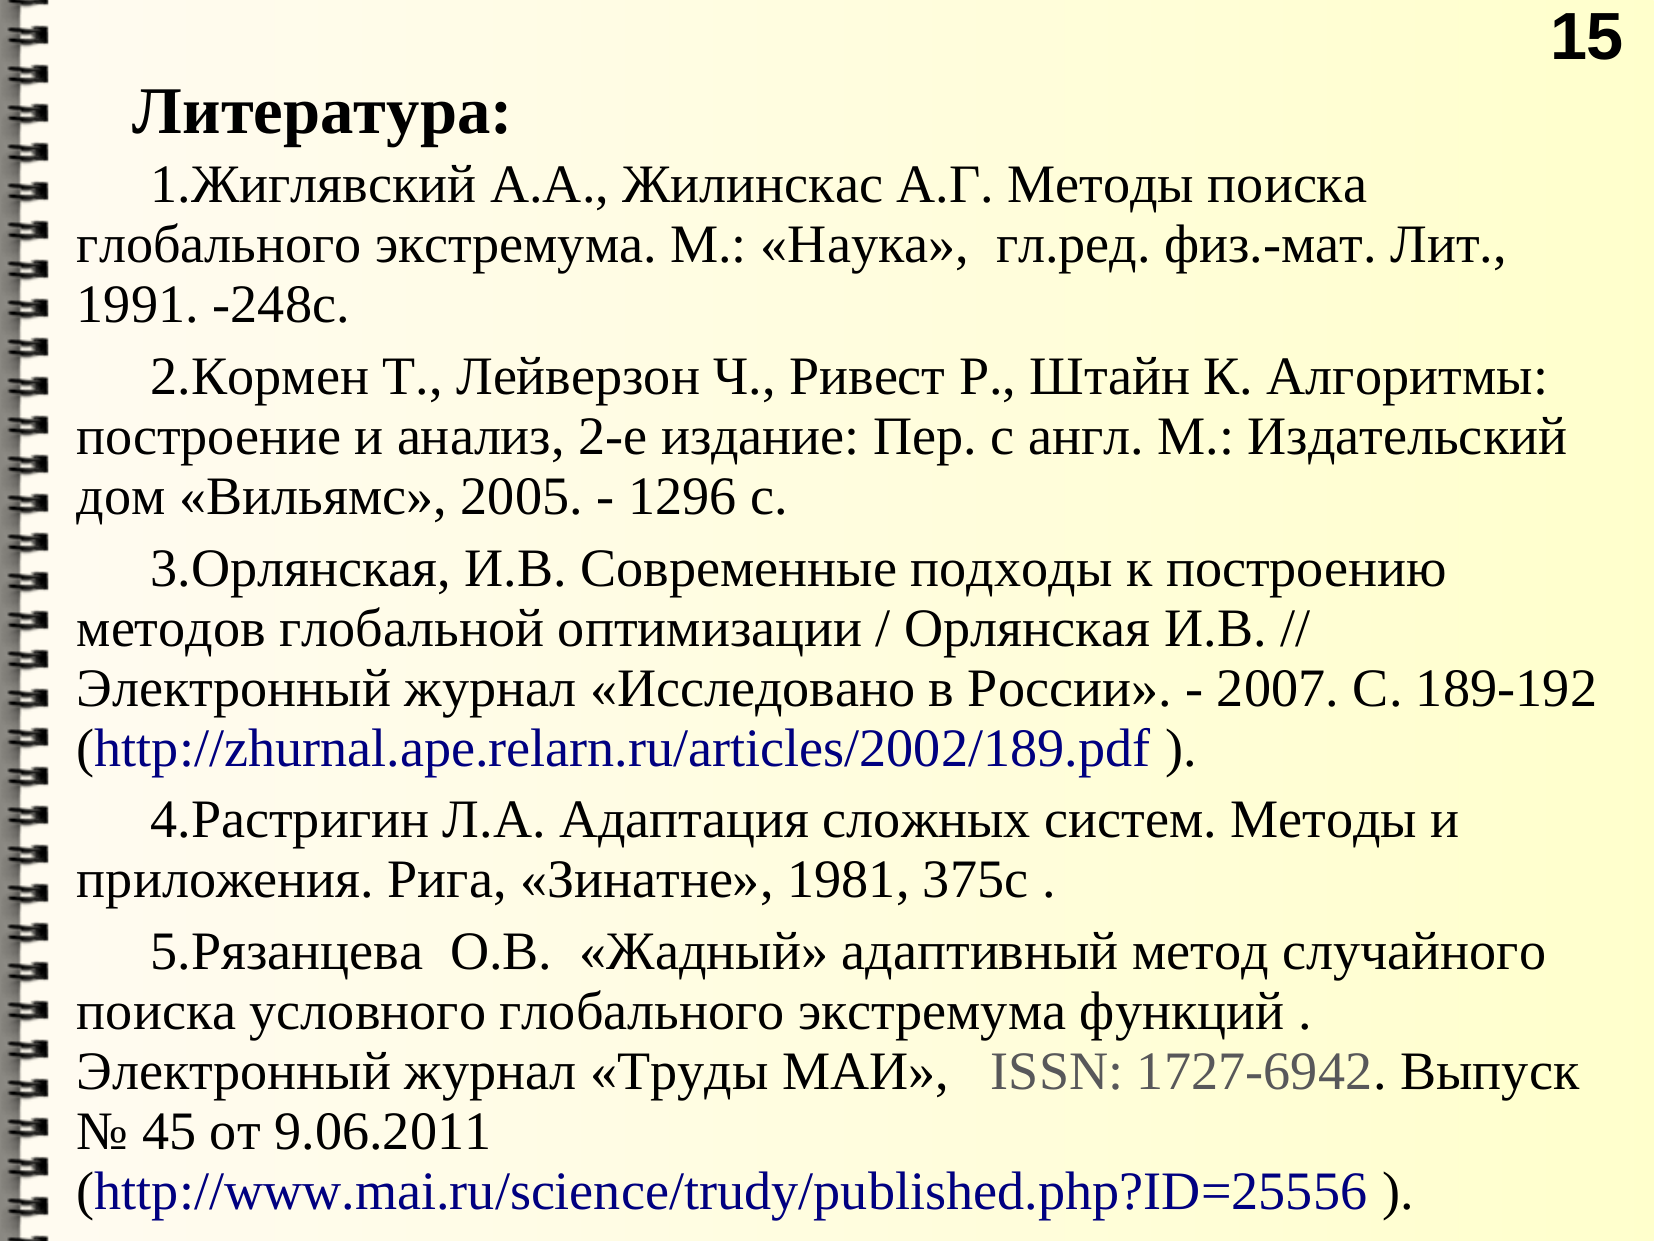

Литература:
Жиглявский А.А., Жилинскас А.Г. Методы поиска глобального экстремума. М.: «Наука», гл.ред. физ.-мат. Лит., 1991. -248с.
Кормен Т., Лейверзон Ч., Ривест Р., Штайн К. Алгоритмы: построение и анализ, 2-е издание: Пер. с англ. М.: Издательский дом «Вильямс», 2005. - 1296 с.
Орлянская, И.В. Современные подходы к построению методов глобальной оптимизации / Орлянская И.В. // Электронный журнал «Исследовано в России». - 2007. С. 189-192 (http://zhurnal.ape.relarn.ru/articles/2002/189.pdf ).
Растригин Л.А. Адаптация сложных систем. Методы и приложения. Рига, «Зинатне», 1981, 375с .
Рязанцева О.В. «Жадный» адаптивный метод случайного поиска условного глобального экстремума функций . Электронный журнал «Труды МАИ»,   ISSN: 1727-6942. Выпуск № 45 от 9.06.2011
(http://www.mai.ru/science/trudy/published.php?ID=25556 ).